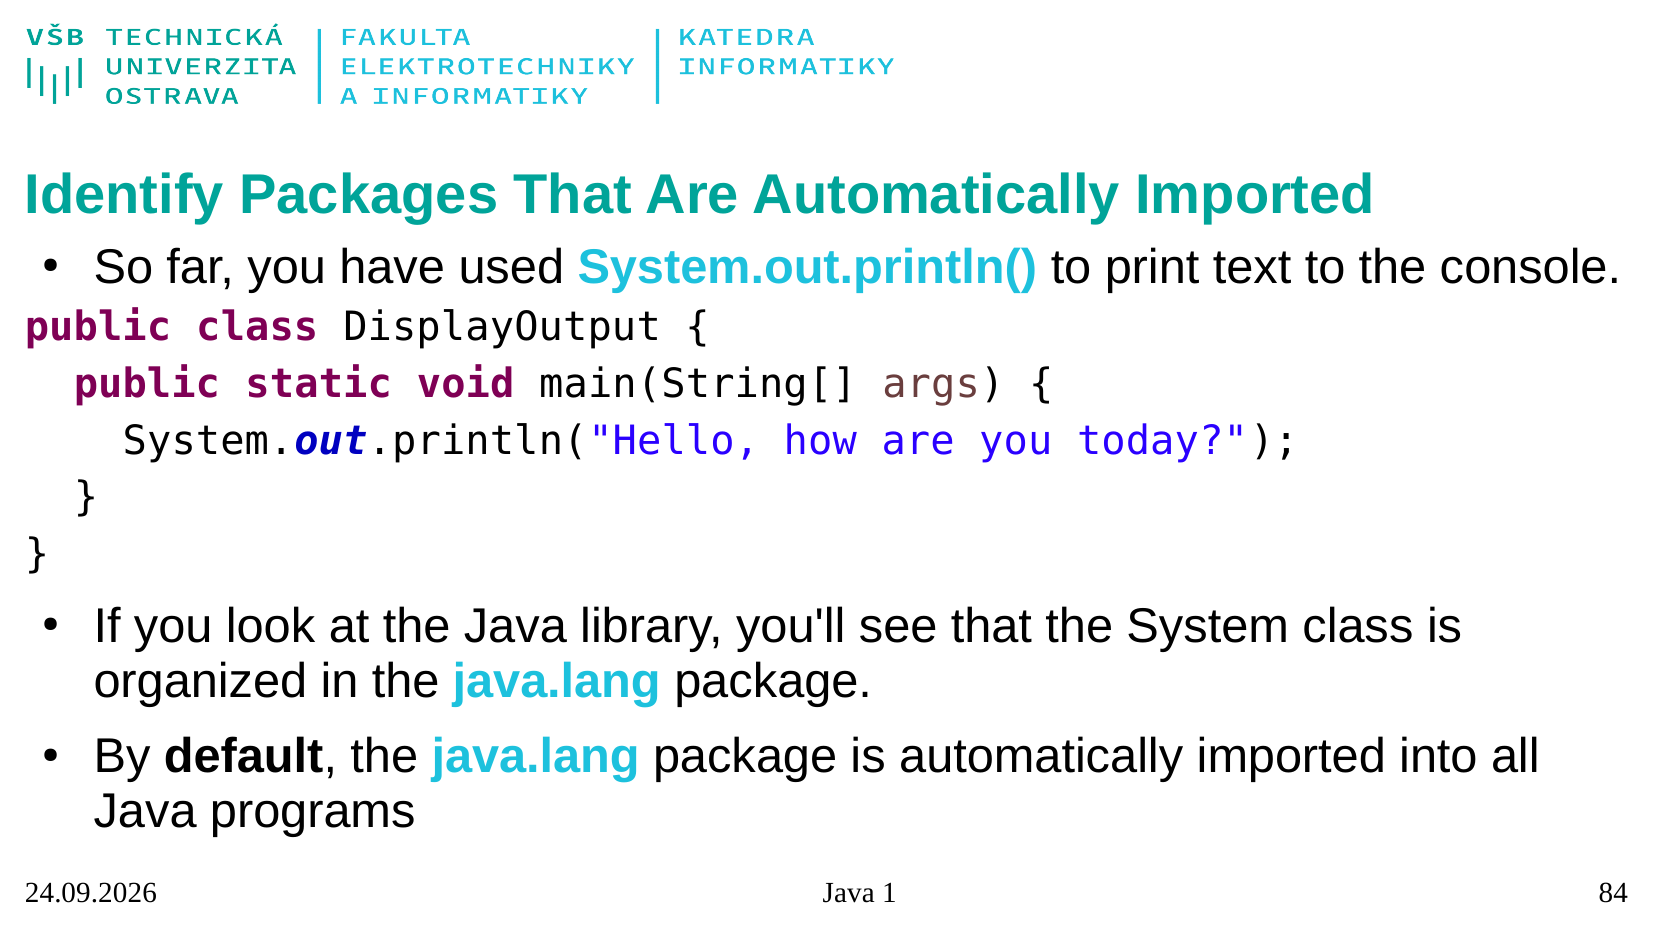

# Identify Packages That Are Automatically Imported
So far, you have used System.out.println() to print text to the console.
public class DisplayOutput {
 public static void main(String[] args) {
 System.out.println("Hello, how are you today?");
 }
}
If you look at the Java library, you'll see that the System class is organized in the java.lang package.
By default, the java.lang package is automatically imported into all Java programs
Java 1
84